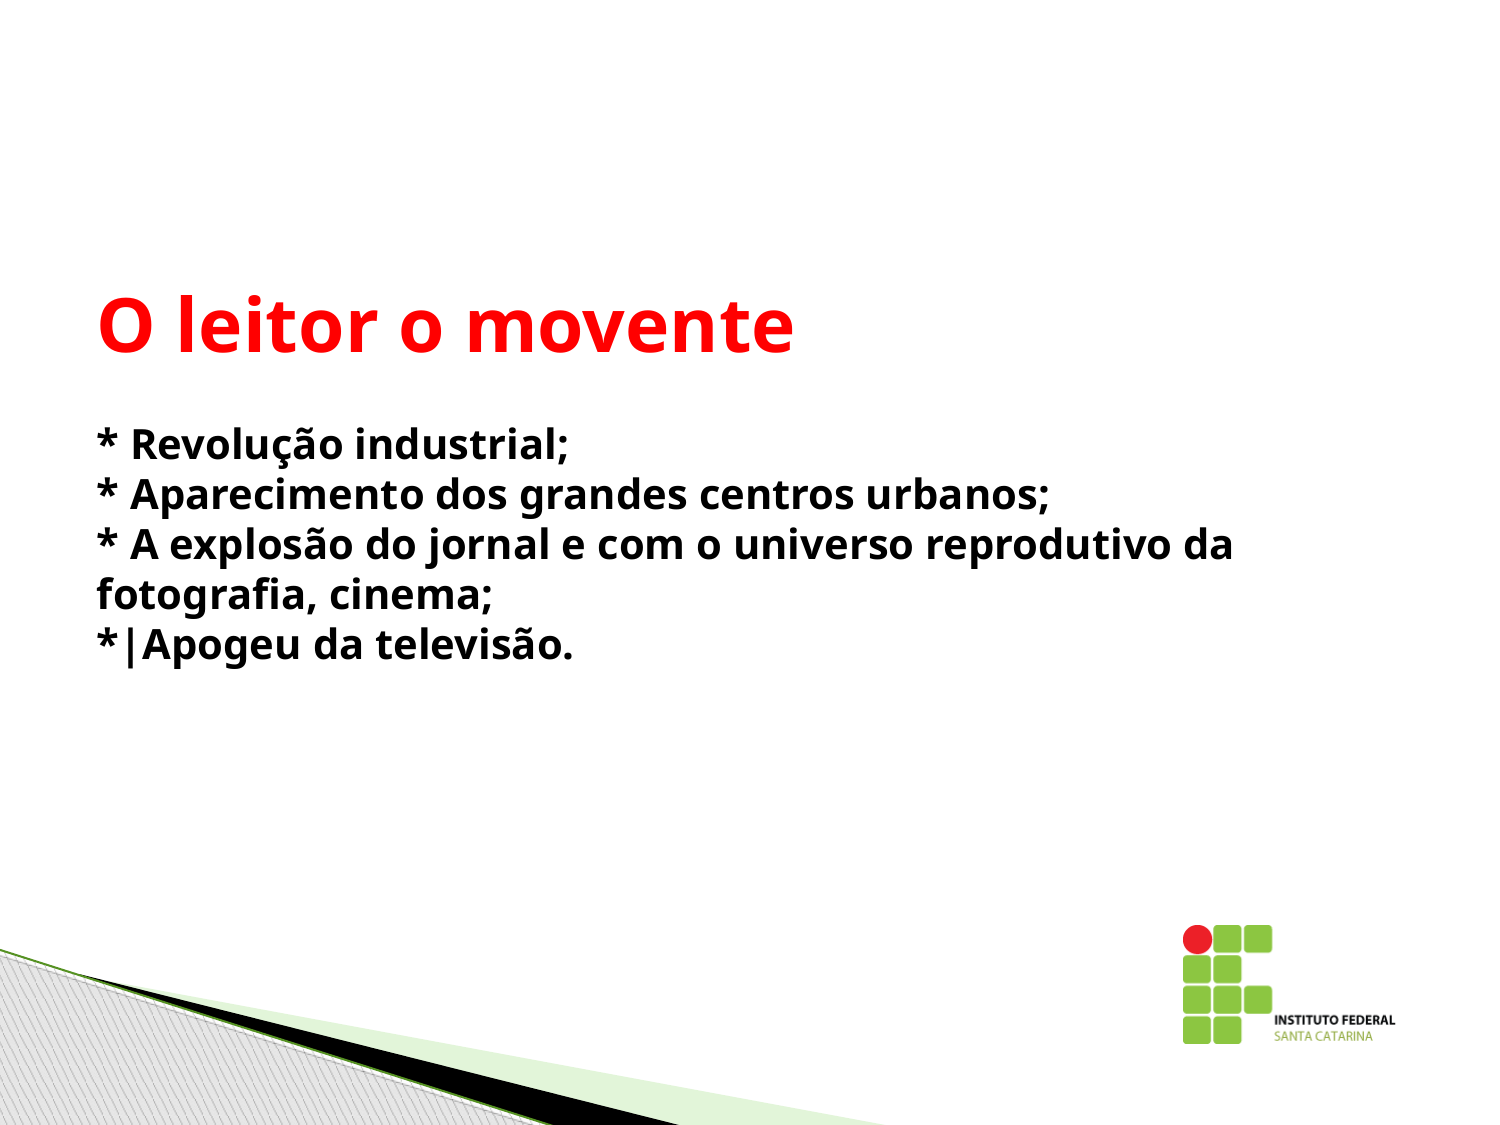

# O leitor o movente * Revolução industrial; * Aparecimento dos grandes centros urbanos; * A explosão do jornal e com o universo reprodutivo da fotografia, cinema; *|Apogeu da televisão.